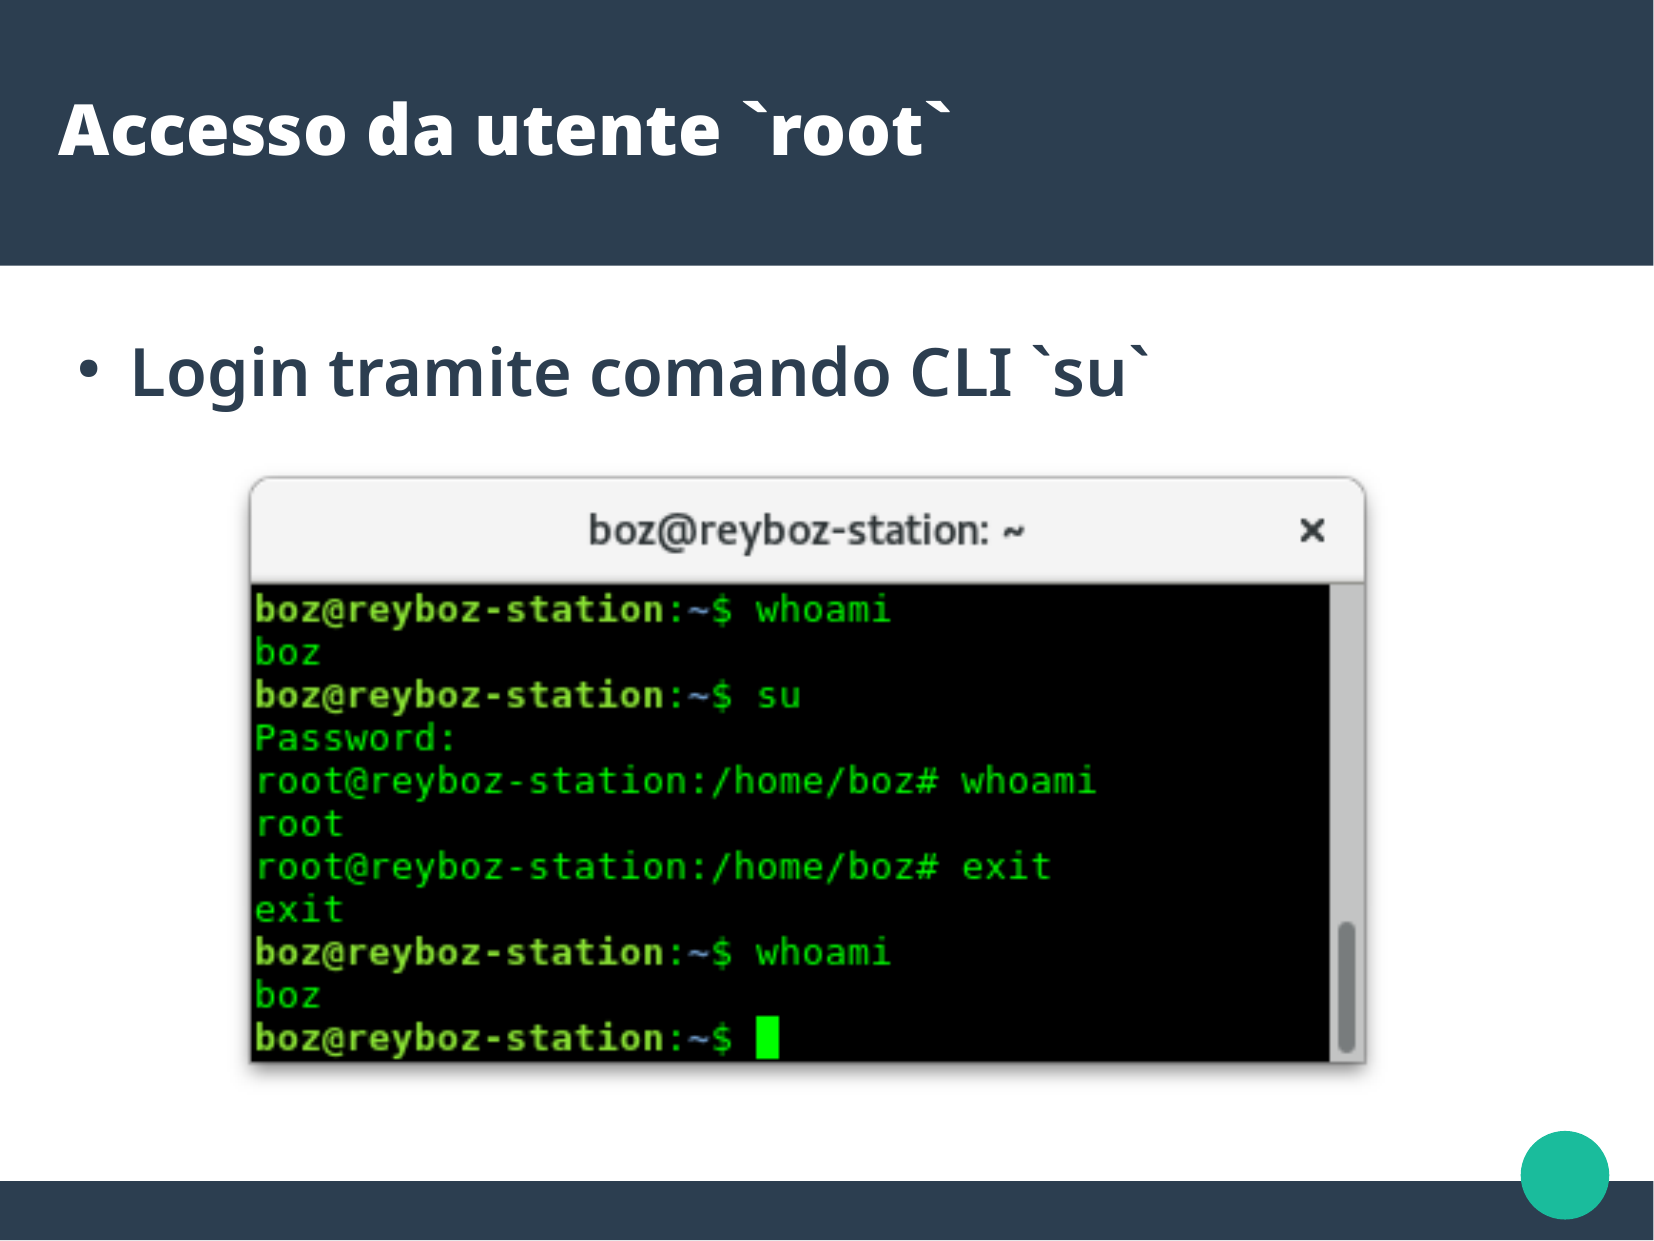

# Accesso da utente `root`
Login tramite comando CLI `su`